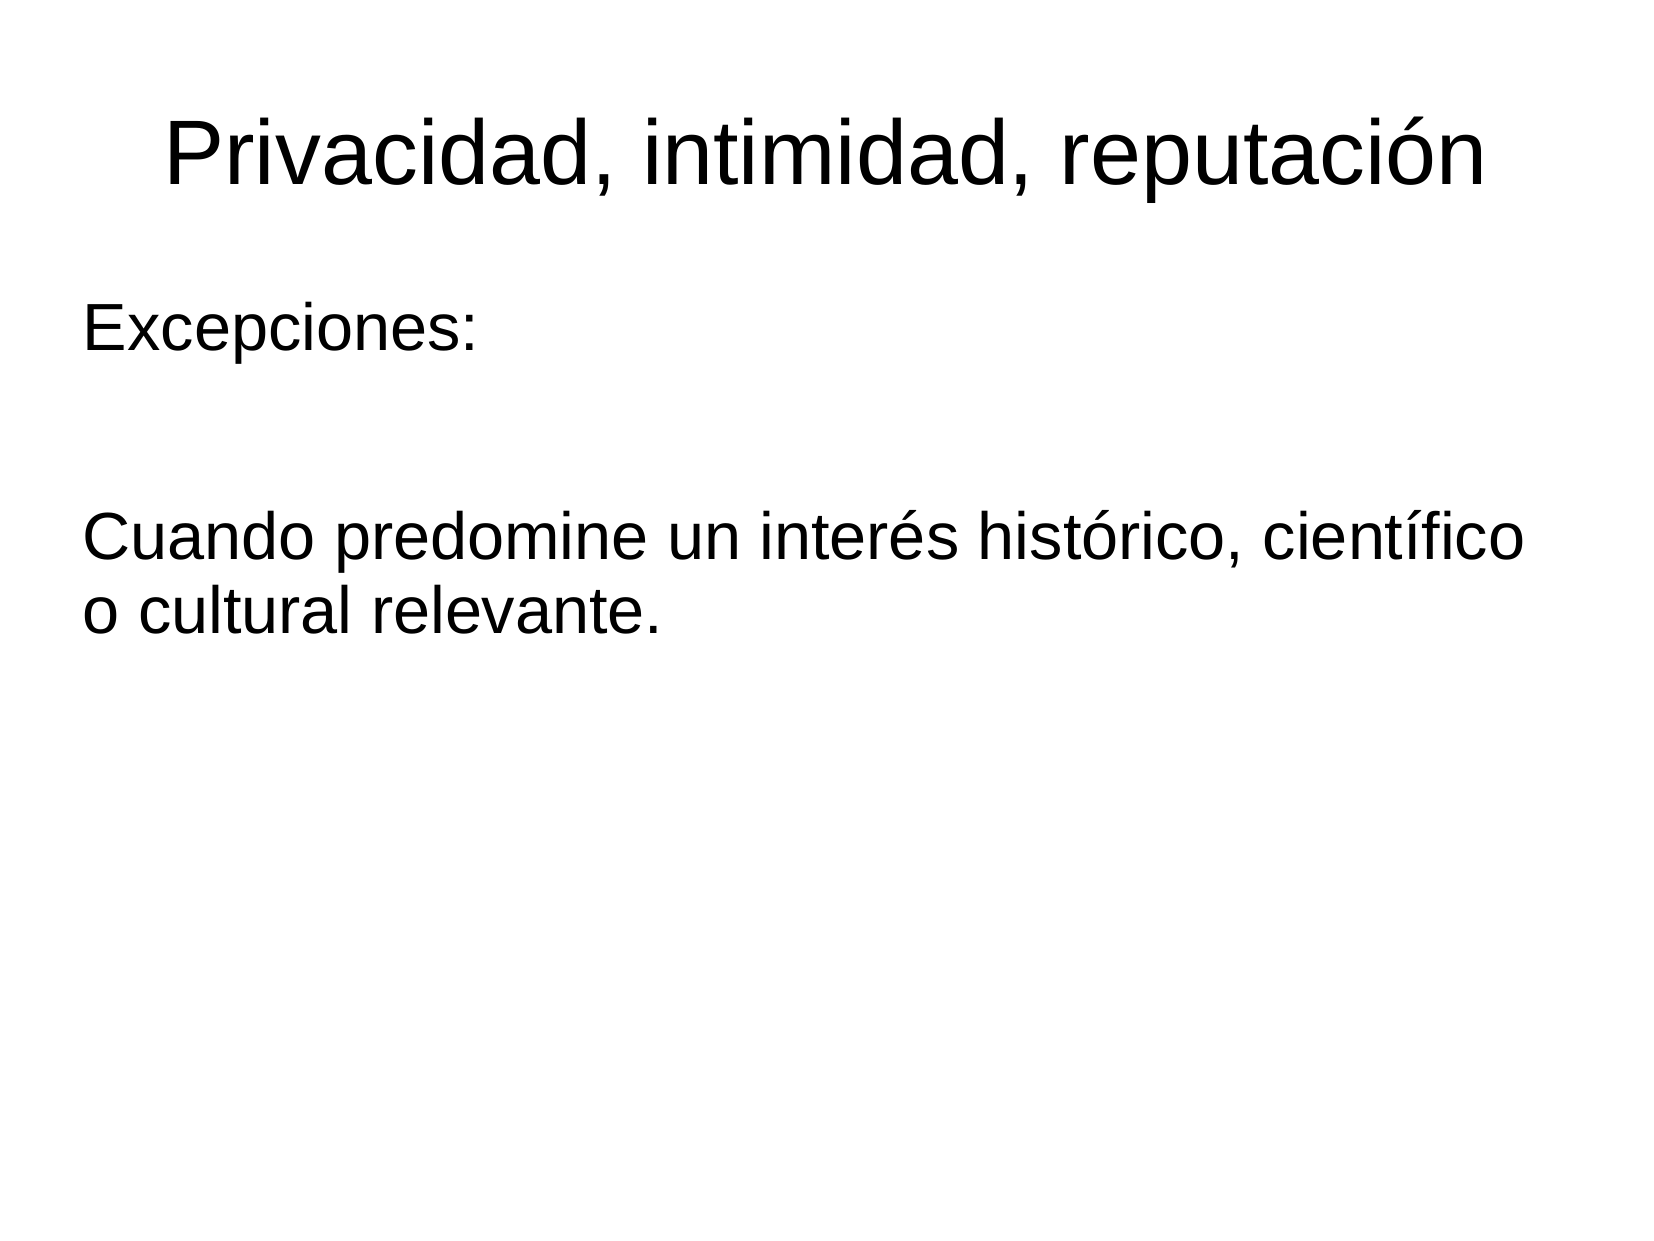

# Privacidad, intimidad, reputación
Excepciones:
Cuando predomine un interés histórico, científico o cultural relevante.